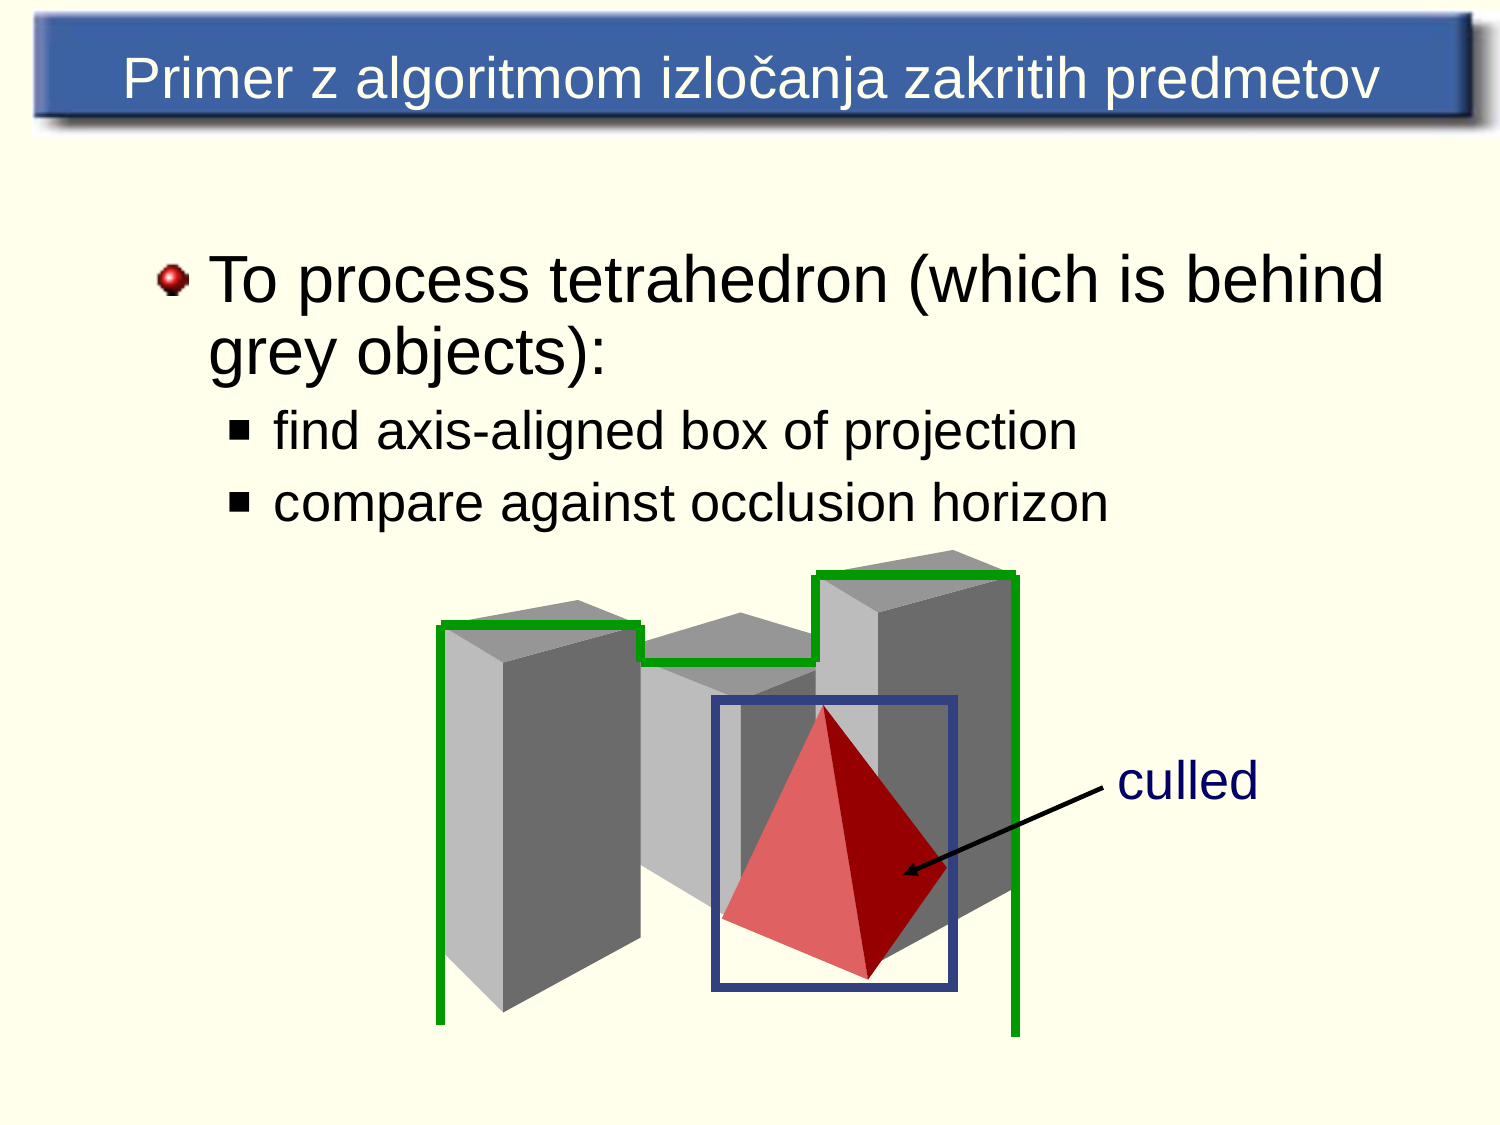

# Primer z algoritmom izločanja zakritih predmetov
To process tetrahedron (which is behind grey objects):
find axis-aligned box of projection
compare against occlusion horizon
culled